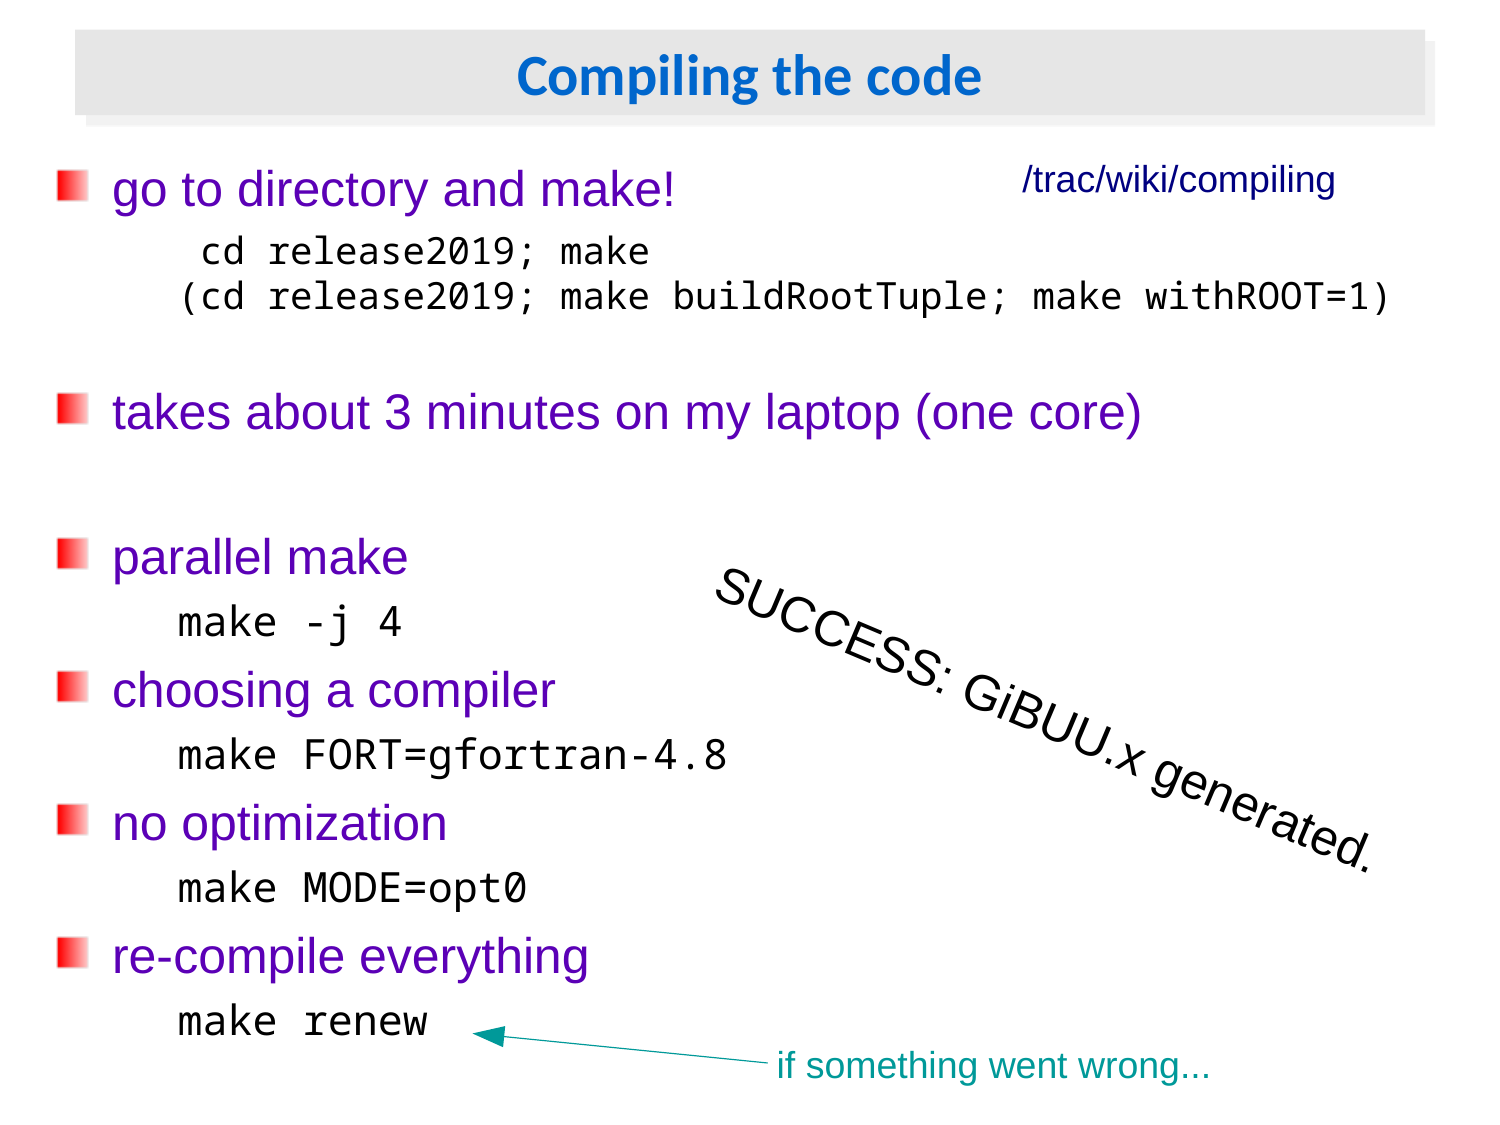

# Compiling the code
/trac/wiki/compiling
go to directory and make!
 cd release2019; make
(cd release2019; make buildRootTuple; make withROOT=1)
takes about 3 minutes on my laptop (one core)
parallel make
make -j 4
choosing a compiler
make FORT=gfortran-4.8
no optimization
make MODE=opt0
re-compile everything
make renew
SUCCESS: GiBUU.x generated.
if something went wrong...